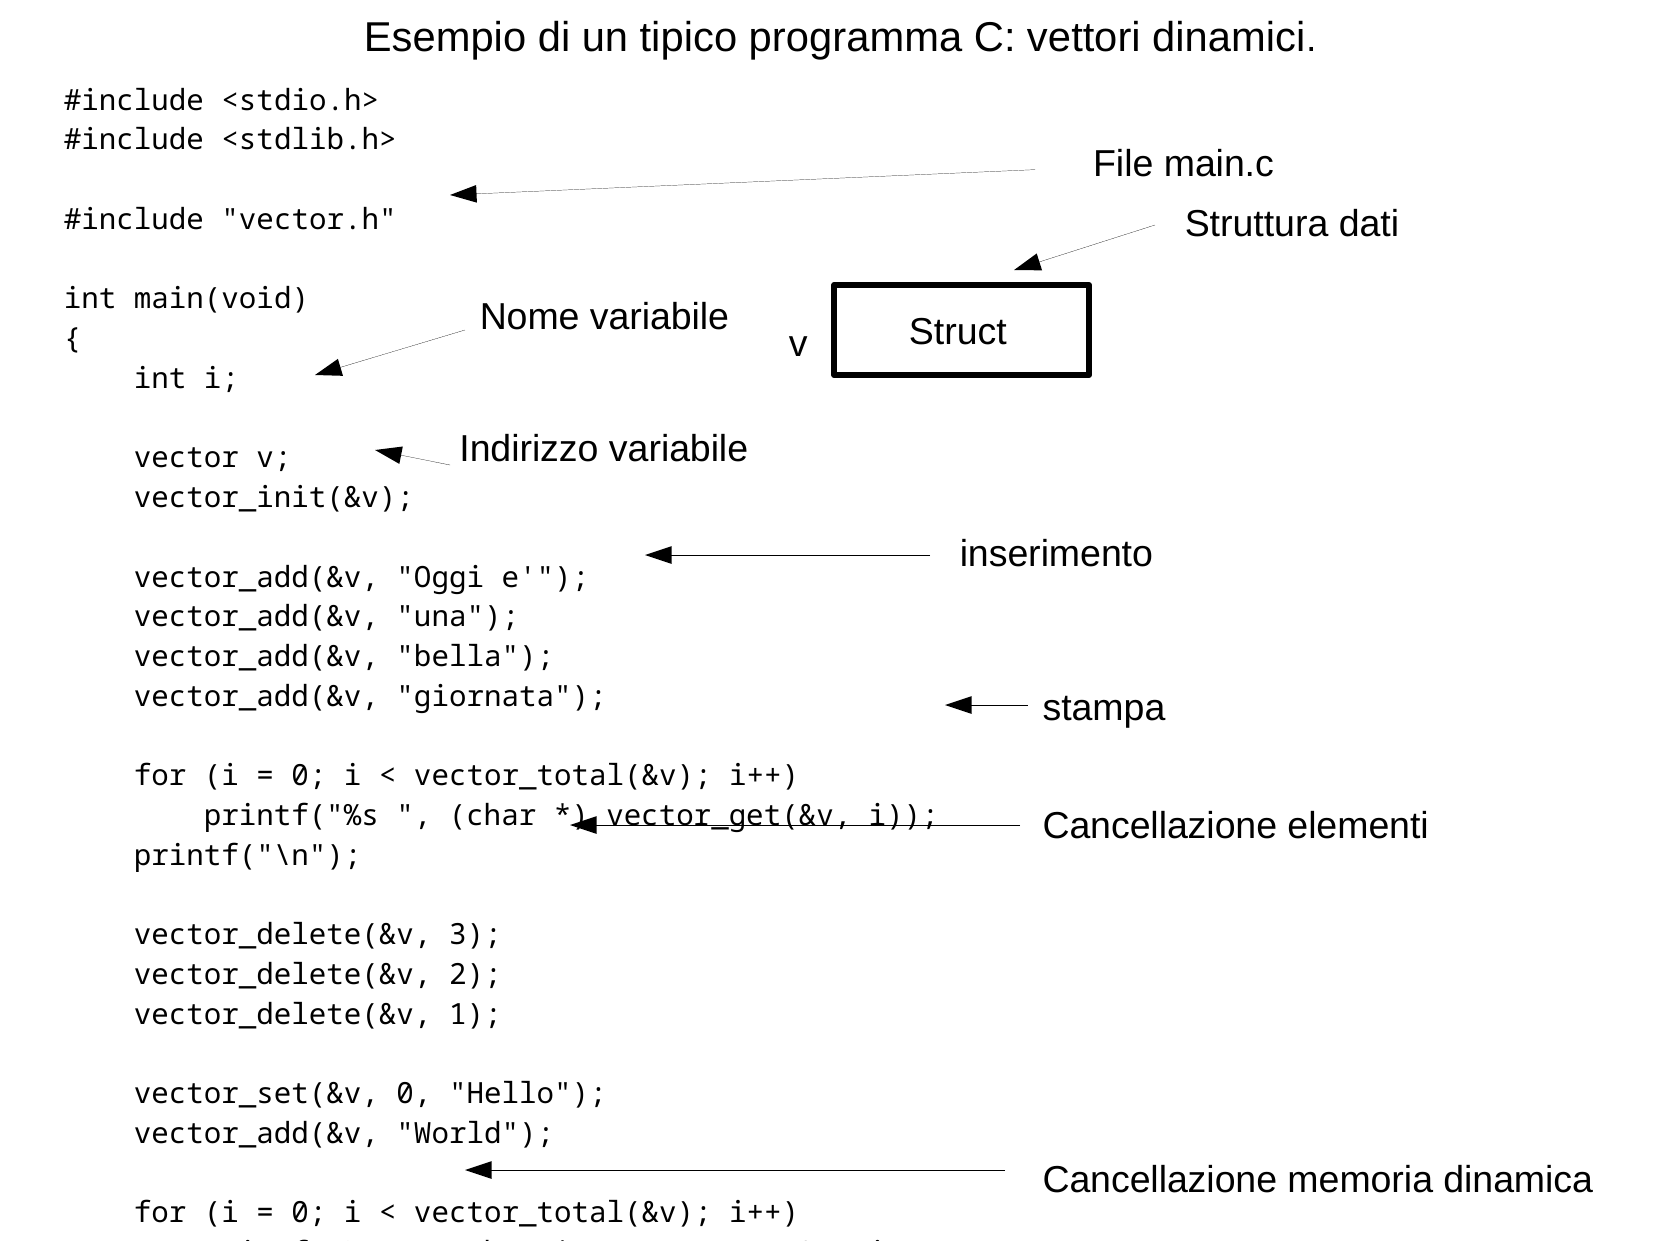

Esempio di un tipico programma C: vettori dinamici.
#include <stdio.h>
#include <stdlib.h>
#include "vector.h"
int main(void)
{
 int i;
 vector v;
 vector_init(&v);
 vector_add(&v, "Oggi e'");
 vector_add(&v, "una");
 vector_add(&v, "bella");
 vector_add(&v, "giornata");
 for (i = 0; i < vector_total(&v); i++)
 printf("%s ", (char *) vector_get(&v, i));
 printf("\n");
 vector_delete(&v, 3);
 vector_delete(&v, 2);
 vector_delete(&v, 1);
 vector_set(&v, 0, "Hello");
 vector_add(&v, "World");
 for (i = 0; i < vector_total(&v); i++)
 printf("%s ", (char *) vector_get(&v, i));
 printf("\n");
 vector_free(&v);
}
File main.c
Struttura dati
Nome variabile
Struct
v
Indirizzo variabile
inserimento
stampa
Cancellazione elementi
Cancellazione memoria dinamica